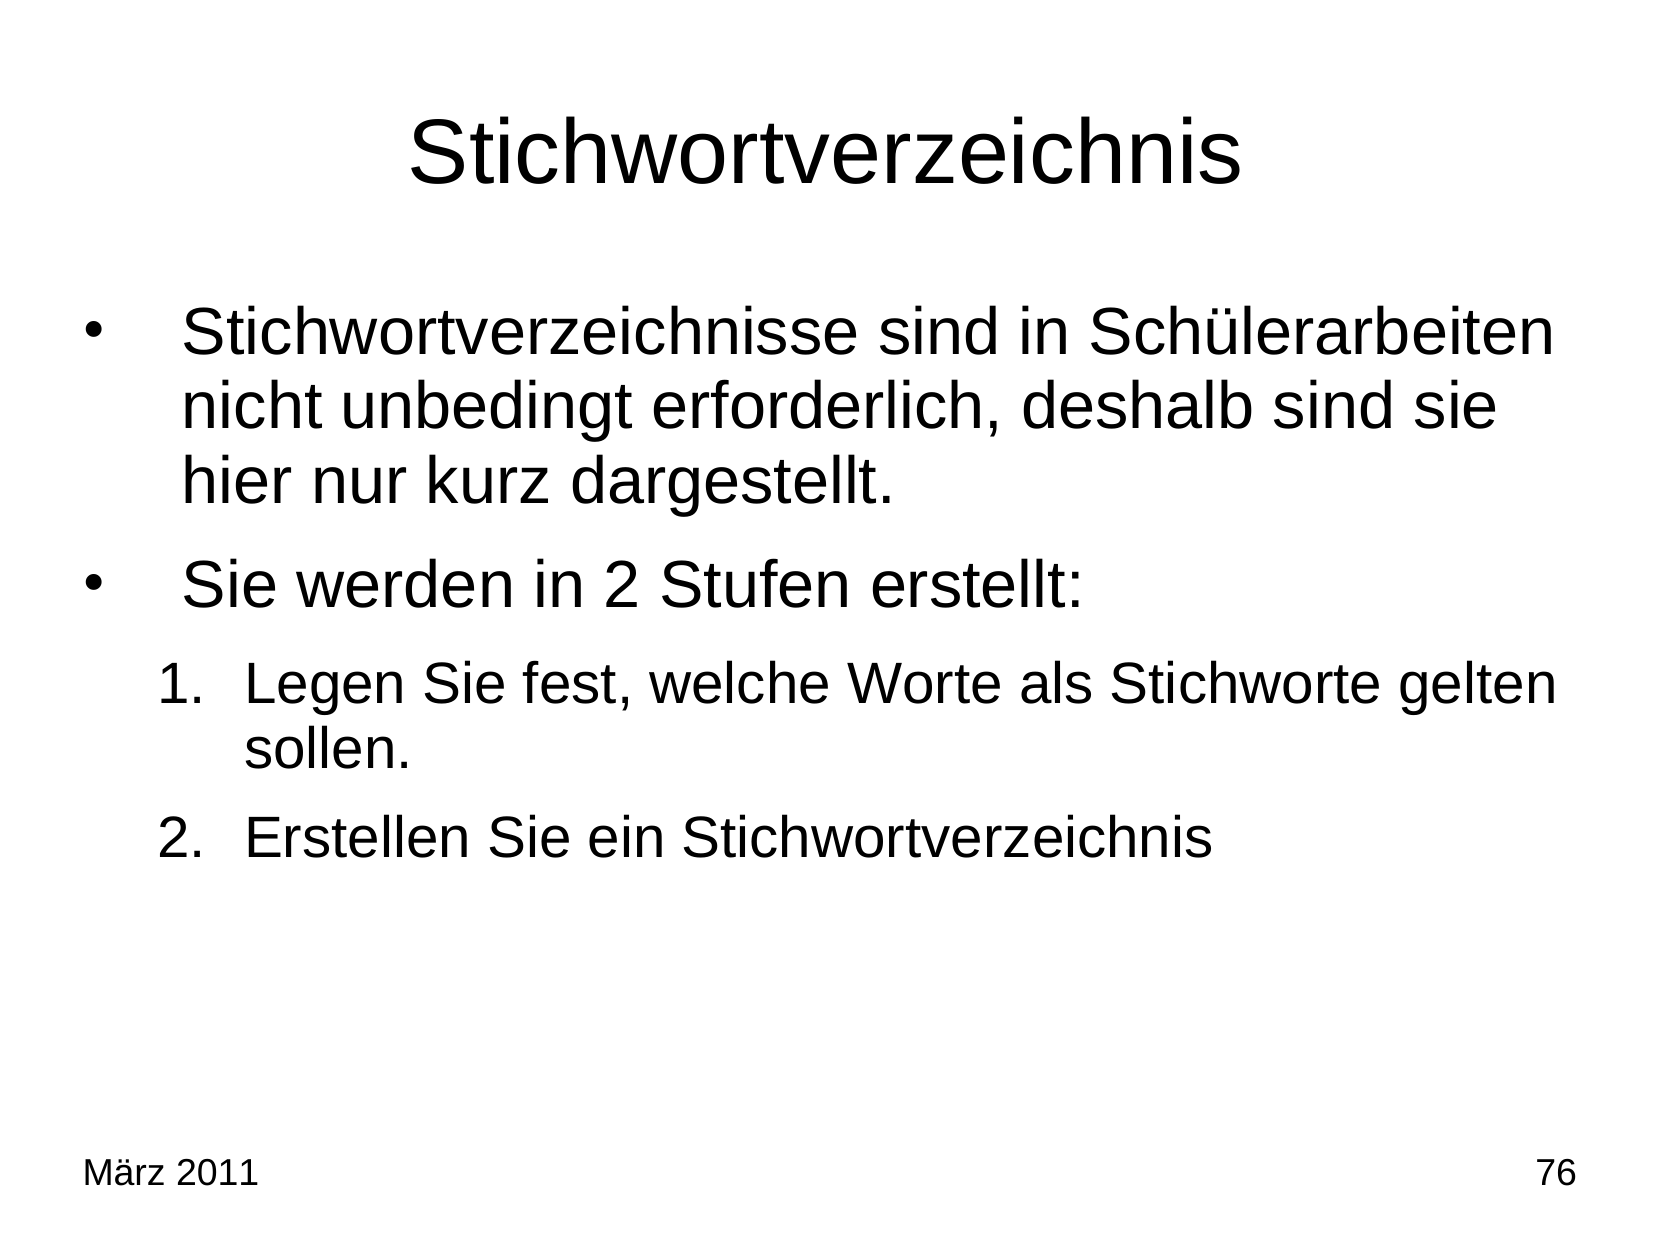

# Stichwortverzeichnis
Stichwortverzeichnisse sind in Schülerarbeiten nicht unbedingt erforderlich, deshalb sind sie hier nur kurz dargestellt.
Sie werden in 2 Stufen erstellt:
Legen Sie fest, welche Worte als Stichworte gelten sollen.
Erstellen Sie ein Stichwortverzeichnis
März 2011
76